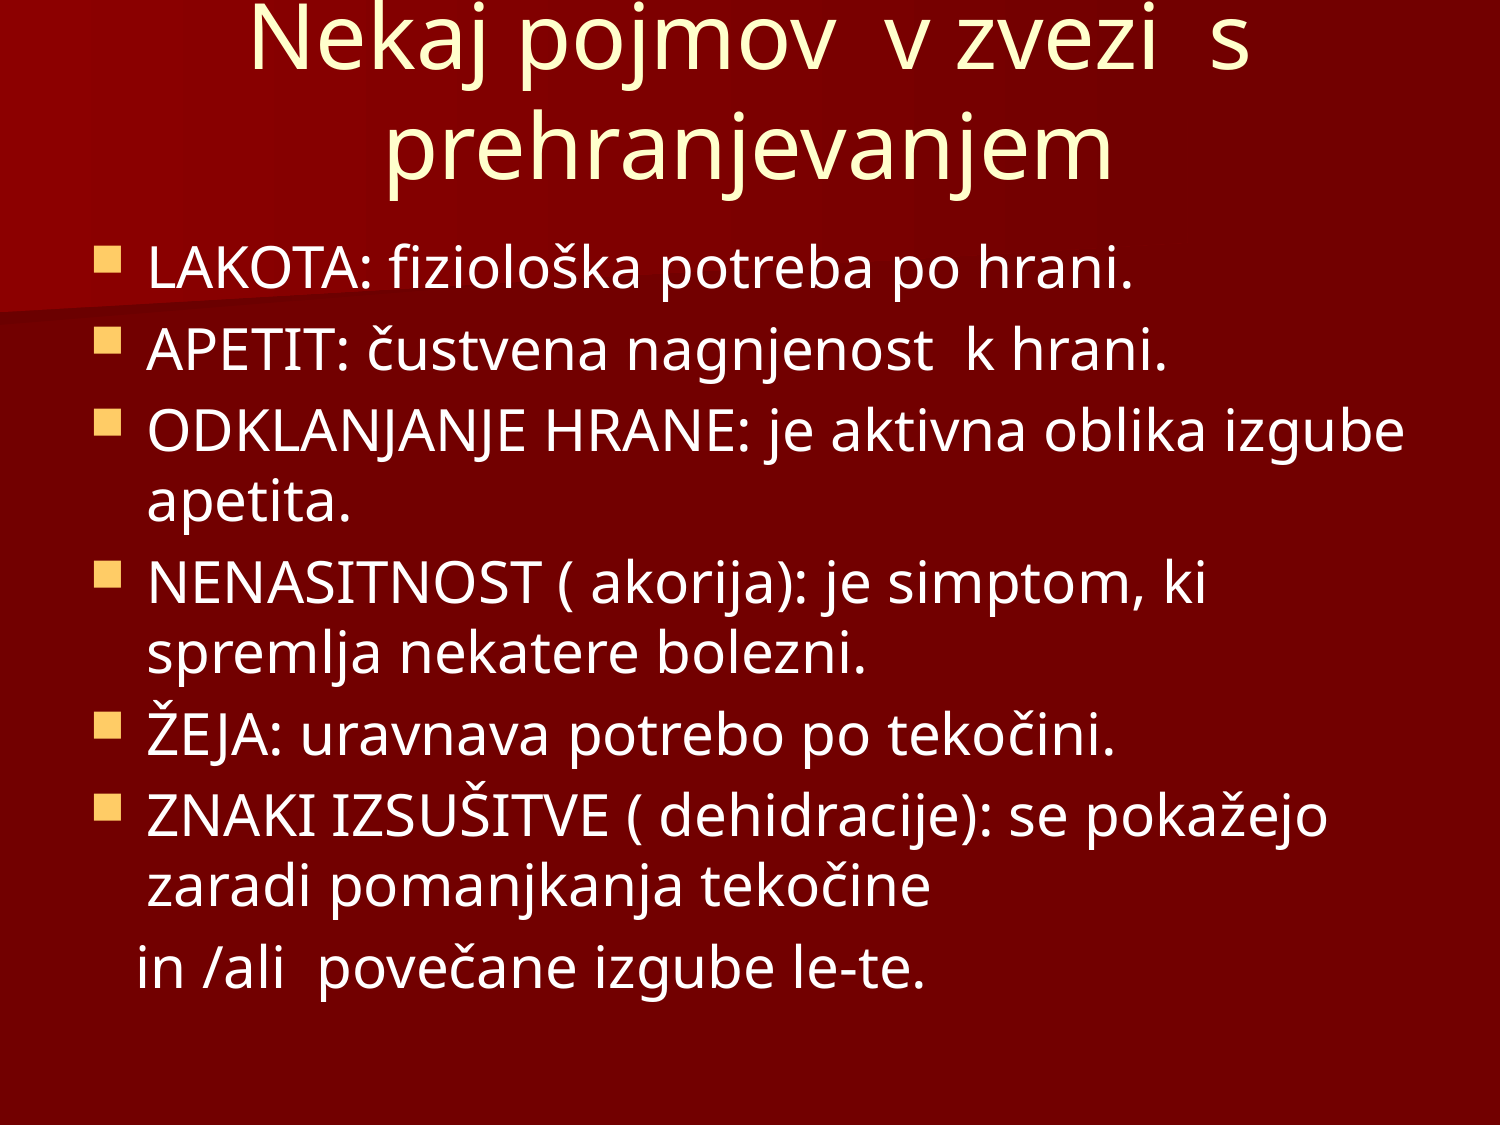

# Nekaj pojmov v zvezi s prehranjevanjem
LAKOTA: fiziološka potreba po hrani.
APETIT: čustvena nagnjenost k hrani.
ODKLANJANJE HRANE: je aktivna oblika izgube apetita.
NENASITNOST ( akorija): je simptom, ki spremlja nekatere bolezni.
ŽEJA: uravnava potrebo po tekočini.
ZNAKI IZSUŠITVE ( dehidracije): se pokažejo zaradi pomanjkanja tekočine
 in /ali povečane izgube le-te.